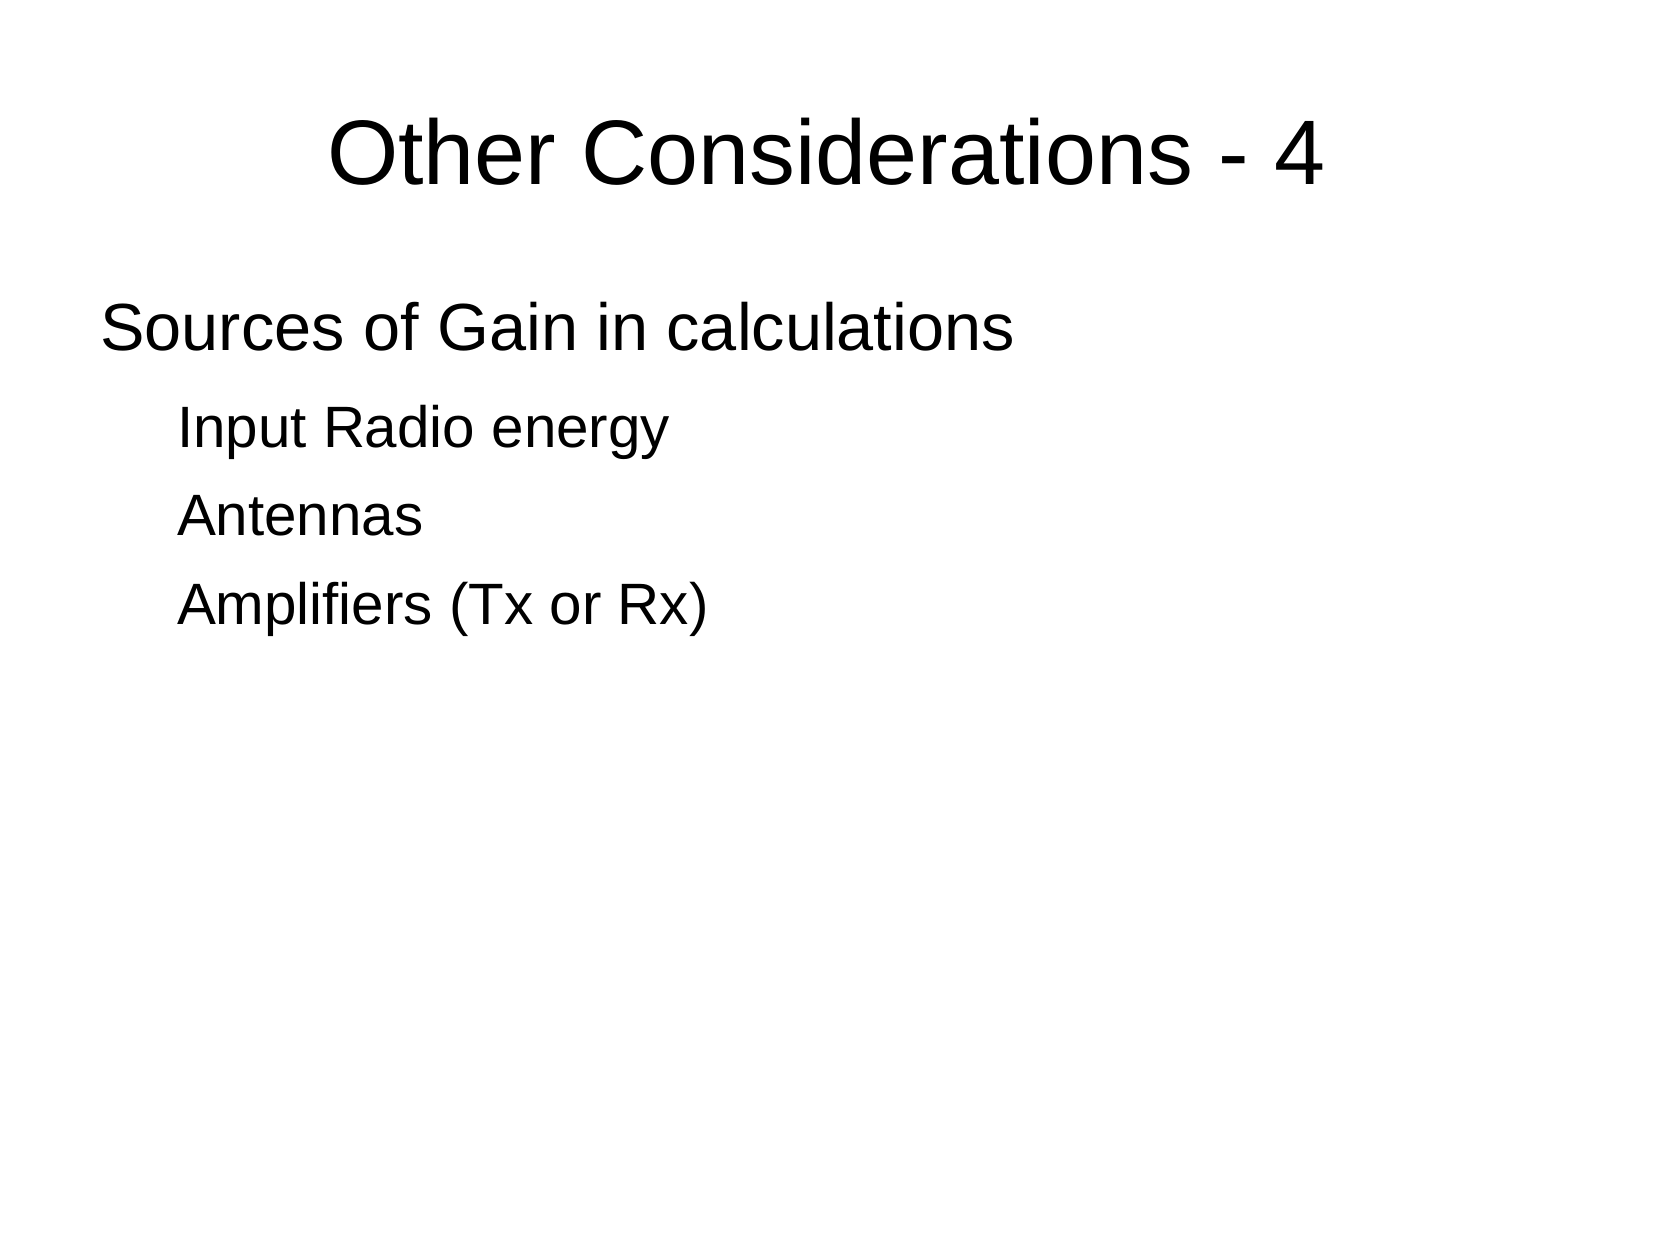

# Other Considerations - 4
Sources of Gain in calculations
Input Radio energy
Antennas
Amplifiers (Tx or Rx)